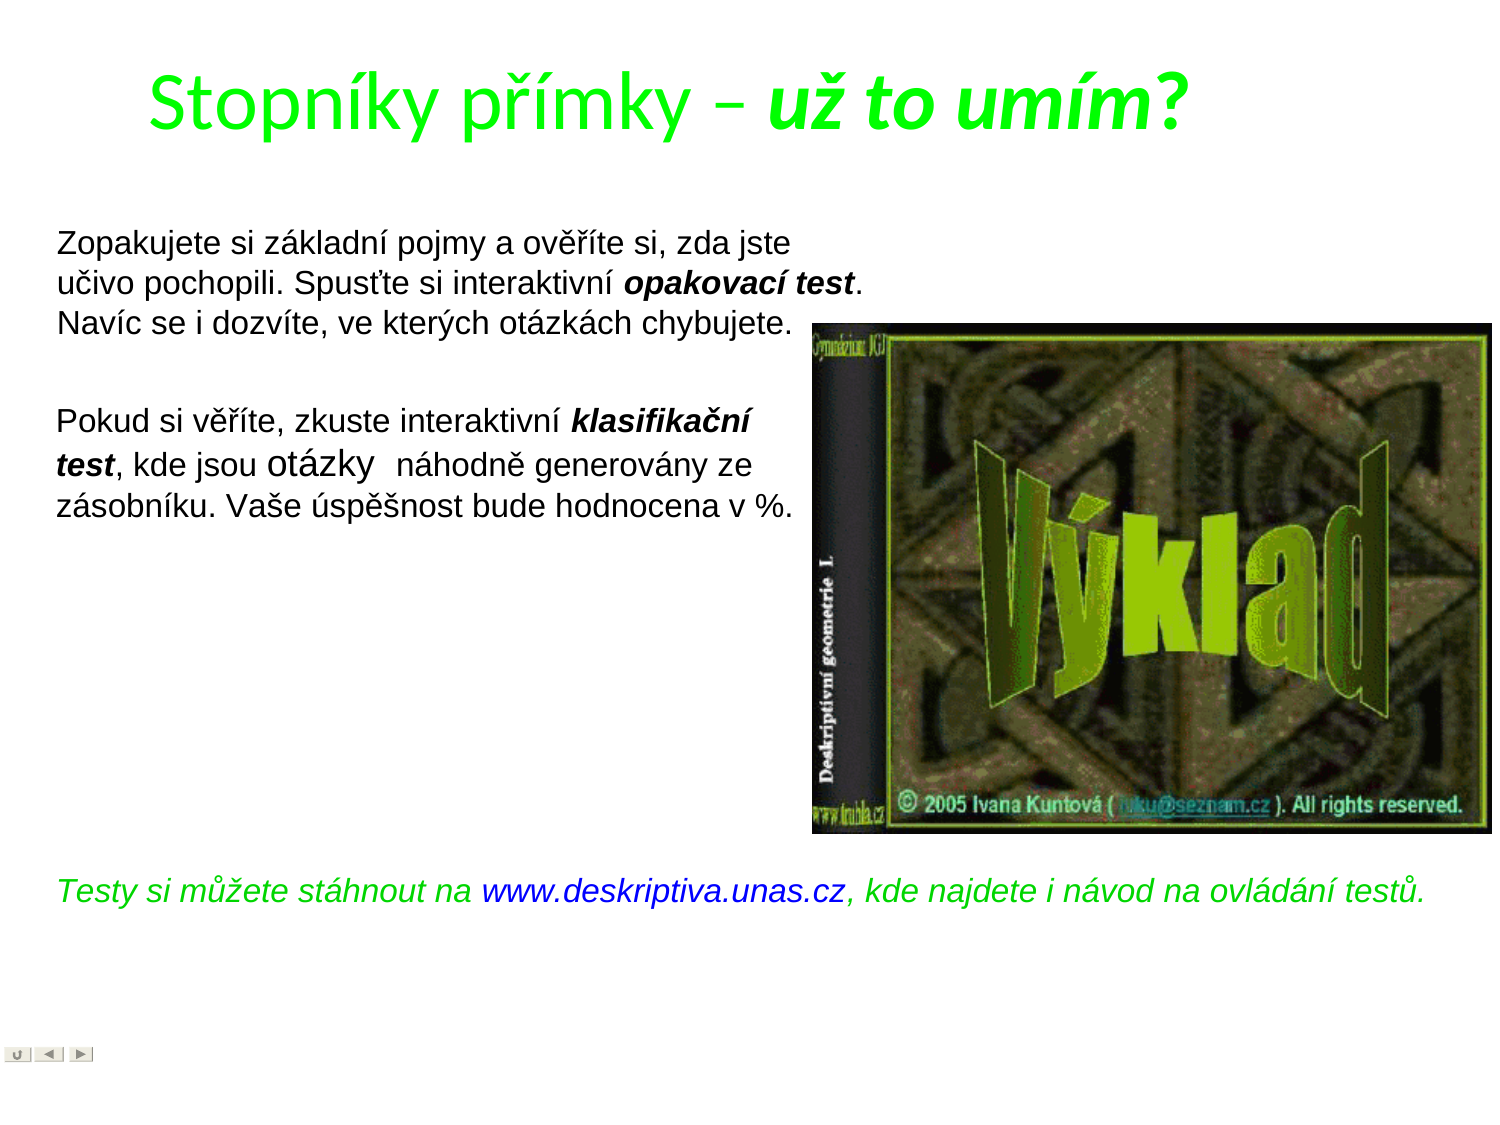

# Stopníky přímky − už to umím?
Zopakujete si základní pojmy a ověříte si, zda jste učivo pochopili. Spusťte si interaktivní opakovací test. Navíc se i dozvíte, ve kterých otázkách chybujete.
Pokud si věříte, zkuste interaktivní klasifikační test, kde jsou otázky náhodně generovány ze zásobníku. Vaše úspěšnost bude hodnocena v %.
Testy si můžete stáhnout na www.deskriptiva.unas.cz, kde najdete i návod na ovládání testů.